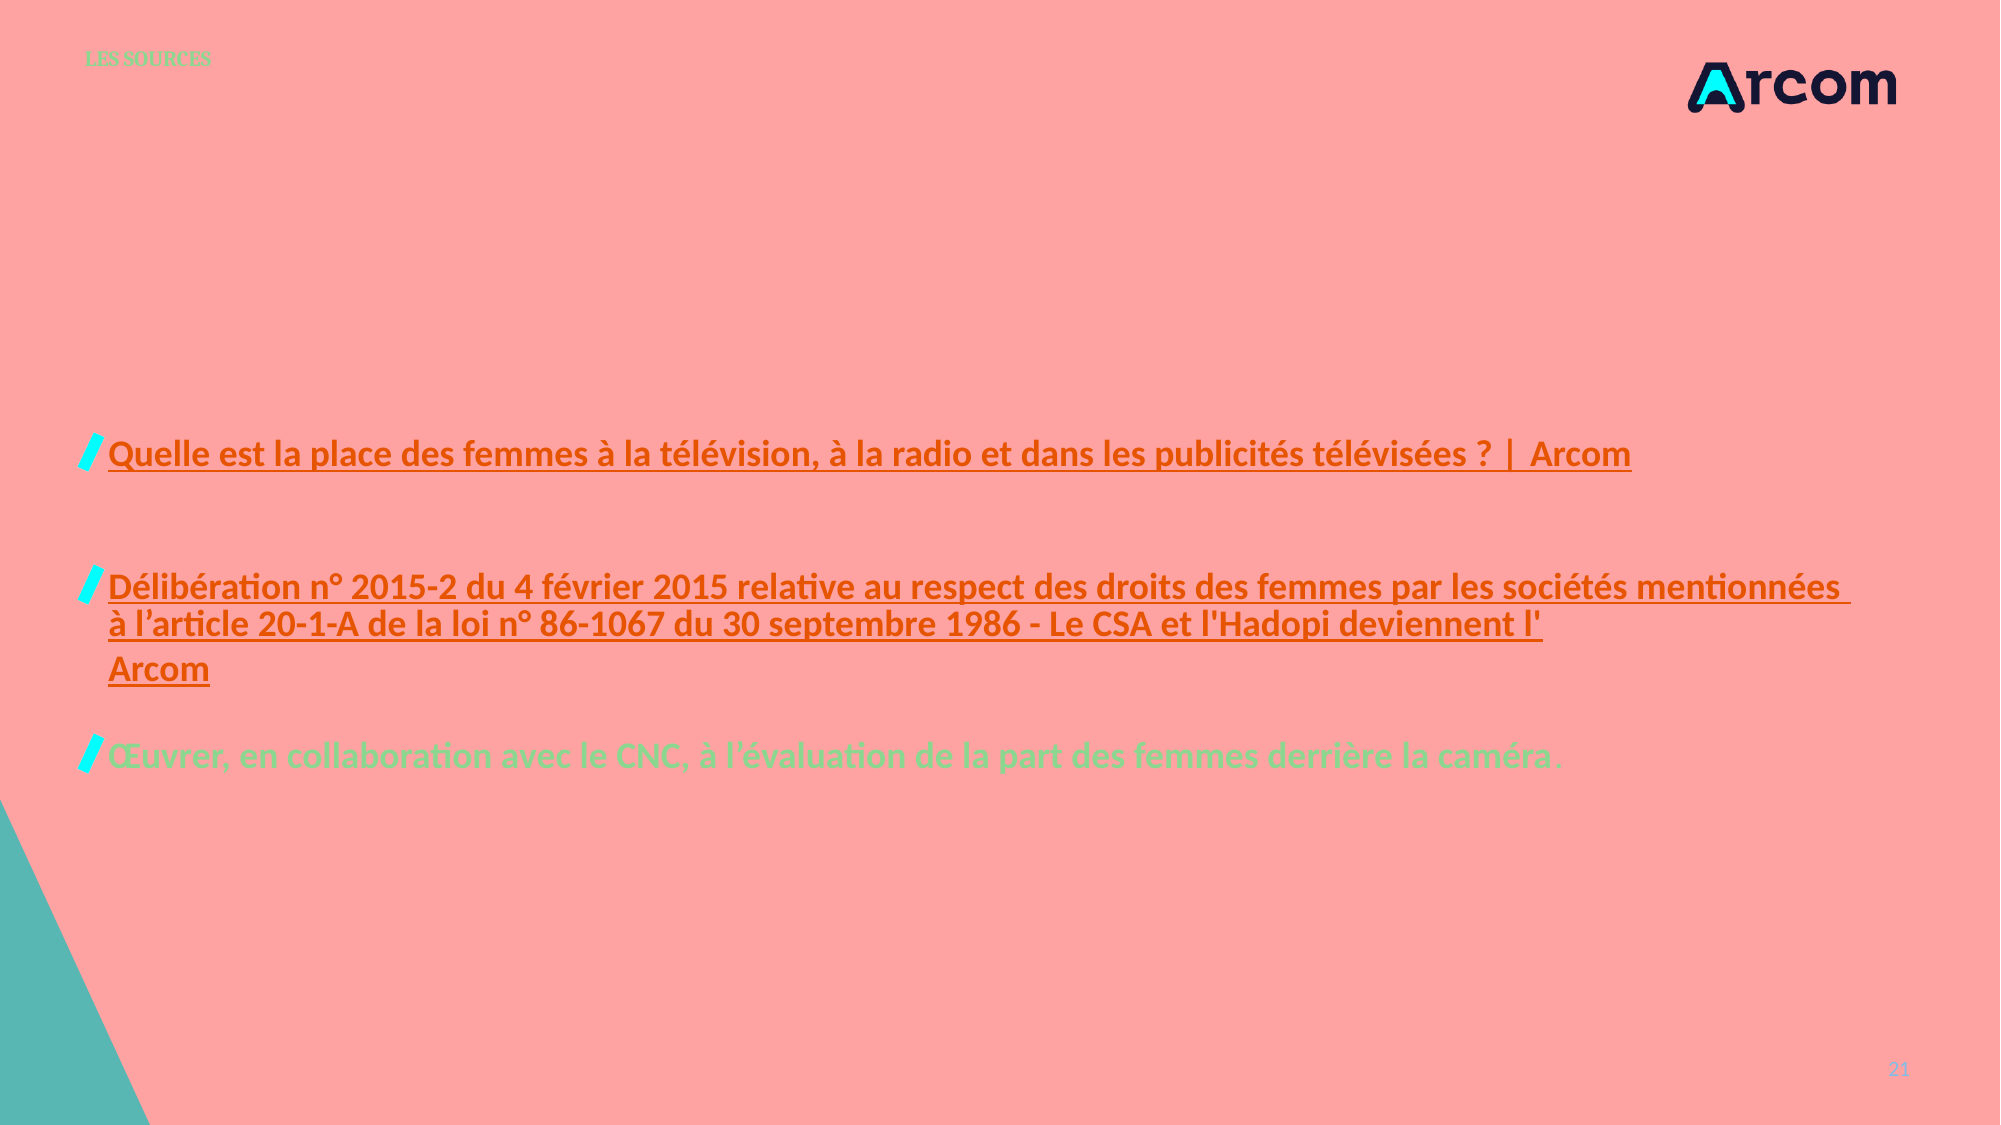

LES SOURCES
# Quelle est la place des femmes à la télévision, à la radio et dans les publicités télévisées ? | Arcom
Délibération n° 2015-2 du 4 février 2015 relative au respect des droits des femmes par les sociétés mentionnées à l’article 20-1-A de la loi n° 86-1067 du 30 septembre 1986 - Le CSA et l'Hadopi deviennent l'Arcom
Œuvrer, en collaboration avec le CNC, à l’évaluation de la part des femmes derrière la caméra.